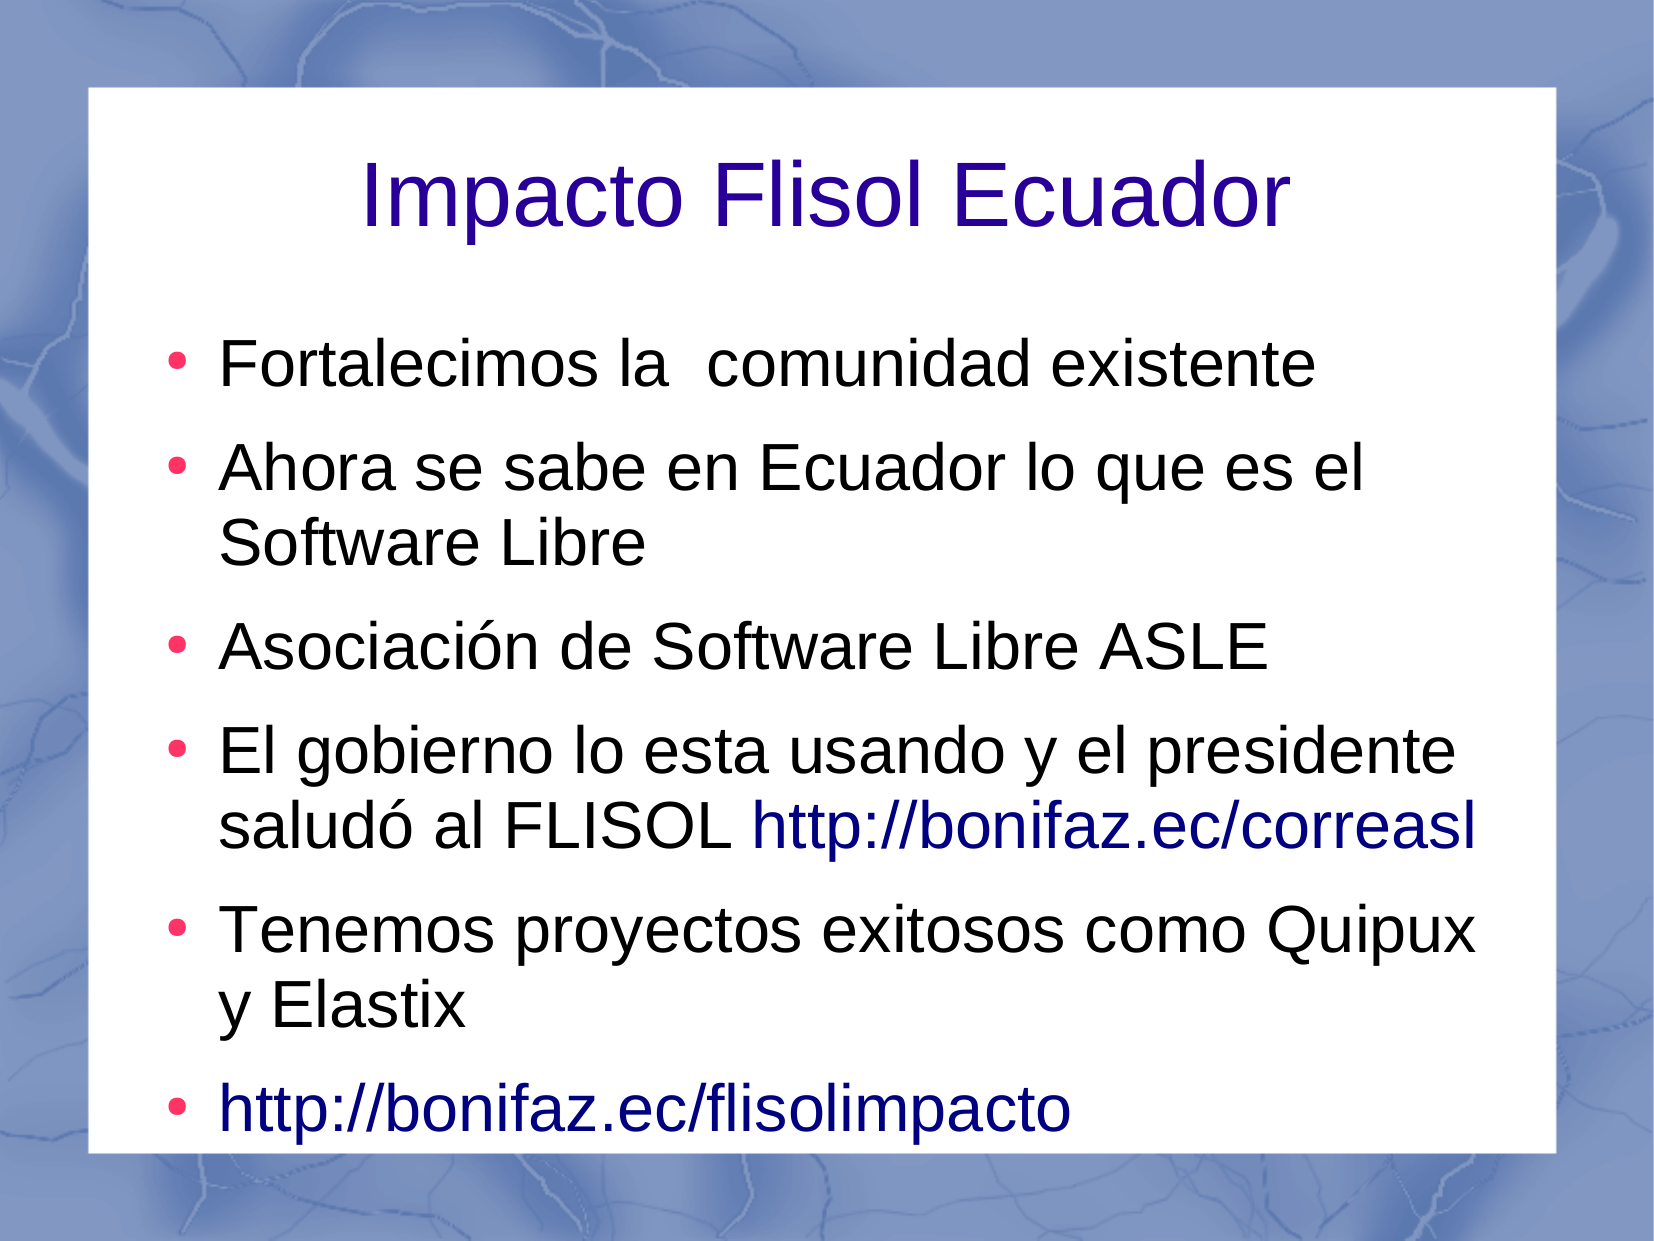

# Impacto Flisol Ecuador
Fortalecimos la comunidad existente
Ahora se sabe en Ecuador lo que es el Software Libre
Asociación de Software Libre ASLE
El gobierno lo esta usando y el presidente saludó al FLISOL http://bonifaz.ec/correasl
Tenemos proyectos exitosos como Quipux y Elastix
http://bonifaz.ec/flisolimpacto